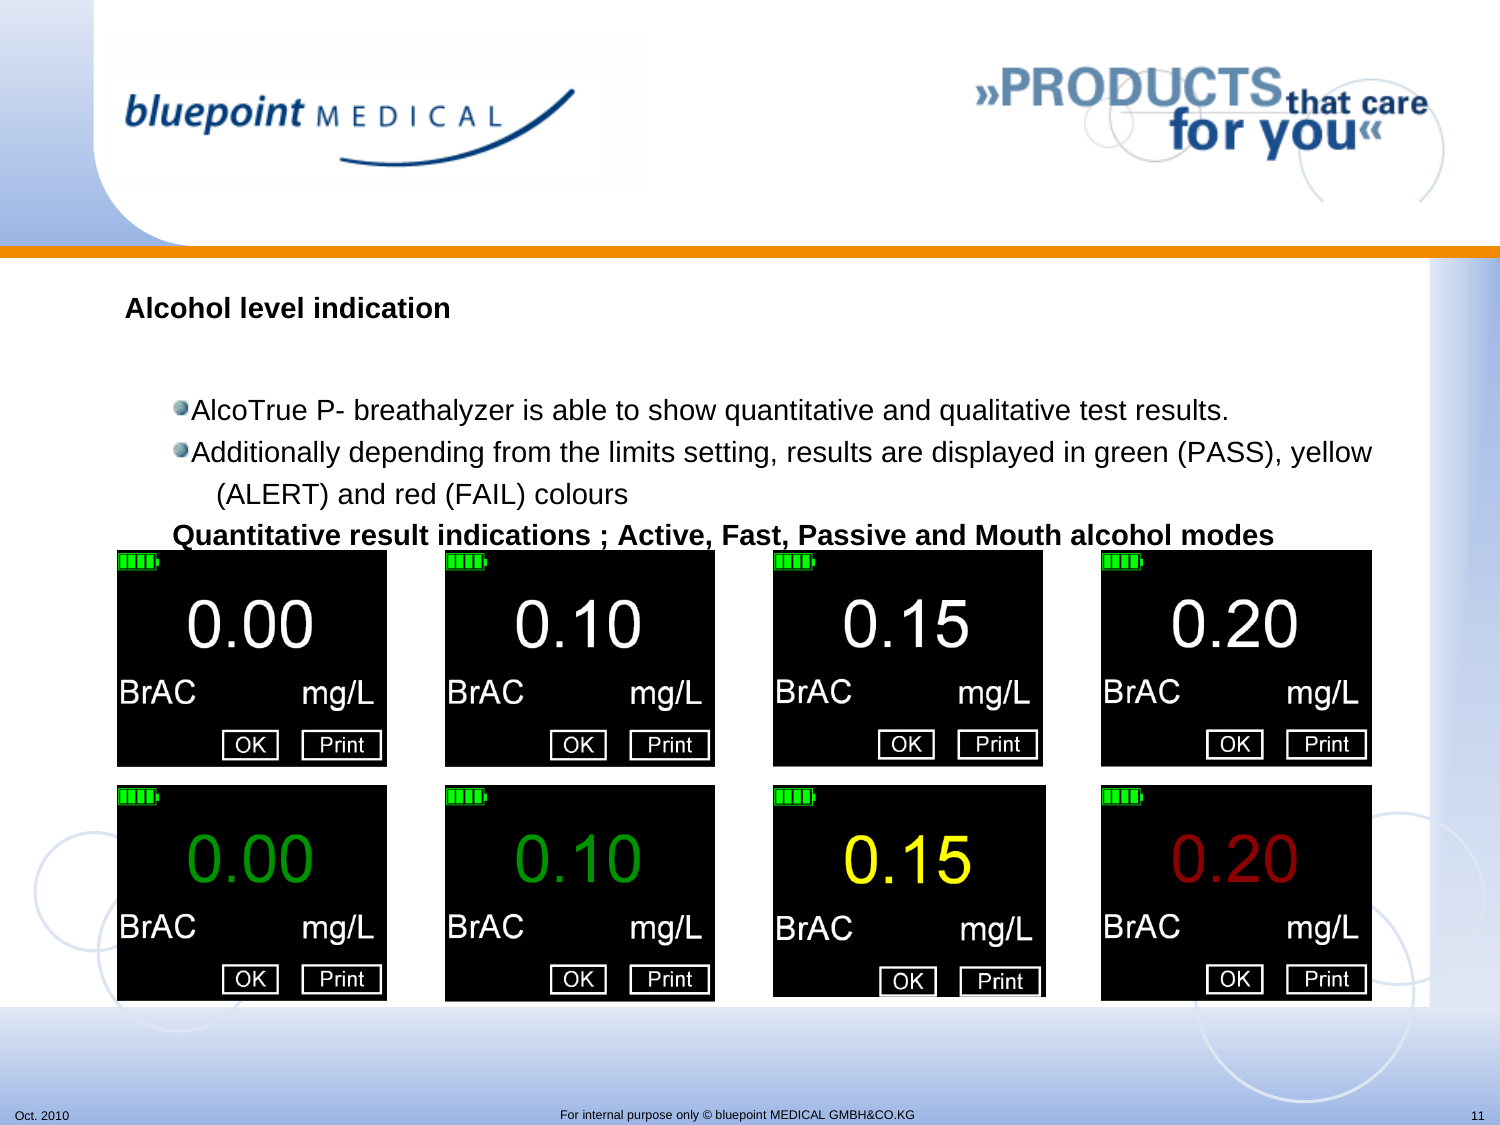

Alcohol level indication
AlcoTrue P- breathalyzer is able to show quantitative and qualitative test results.
Additionally depending from the limits setting, results are displayed in green (PASS), yellow 	(ALERT) and red (FAIL) colours
Quantitative result indications ; Active, Fast, Passive and Mouth alcohol modes
: